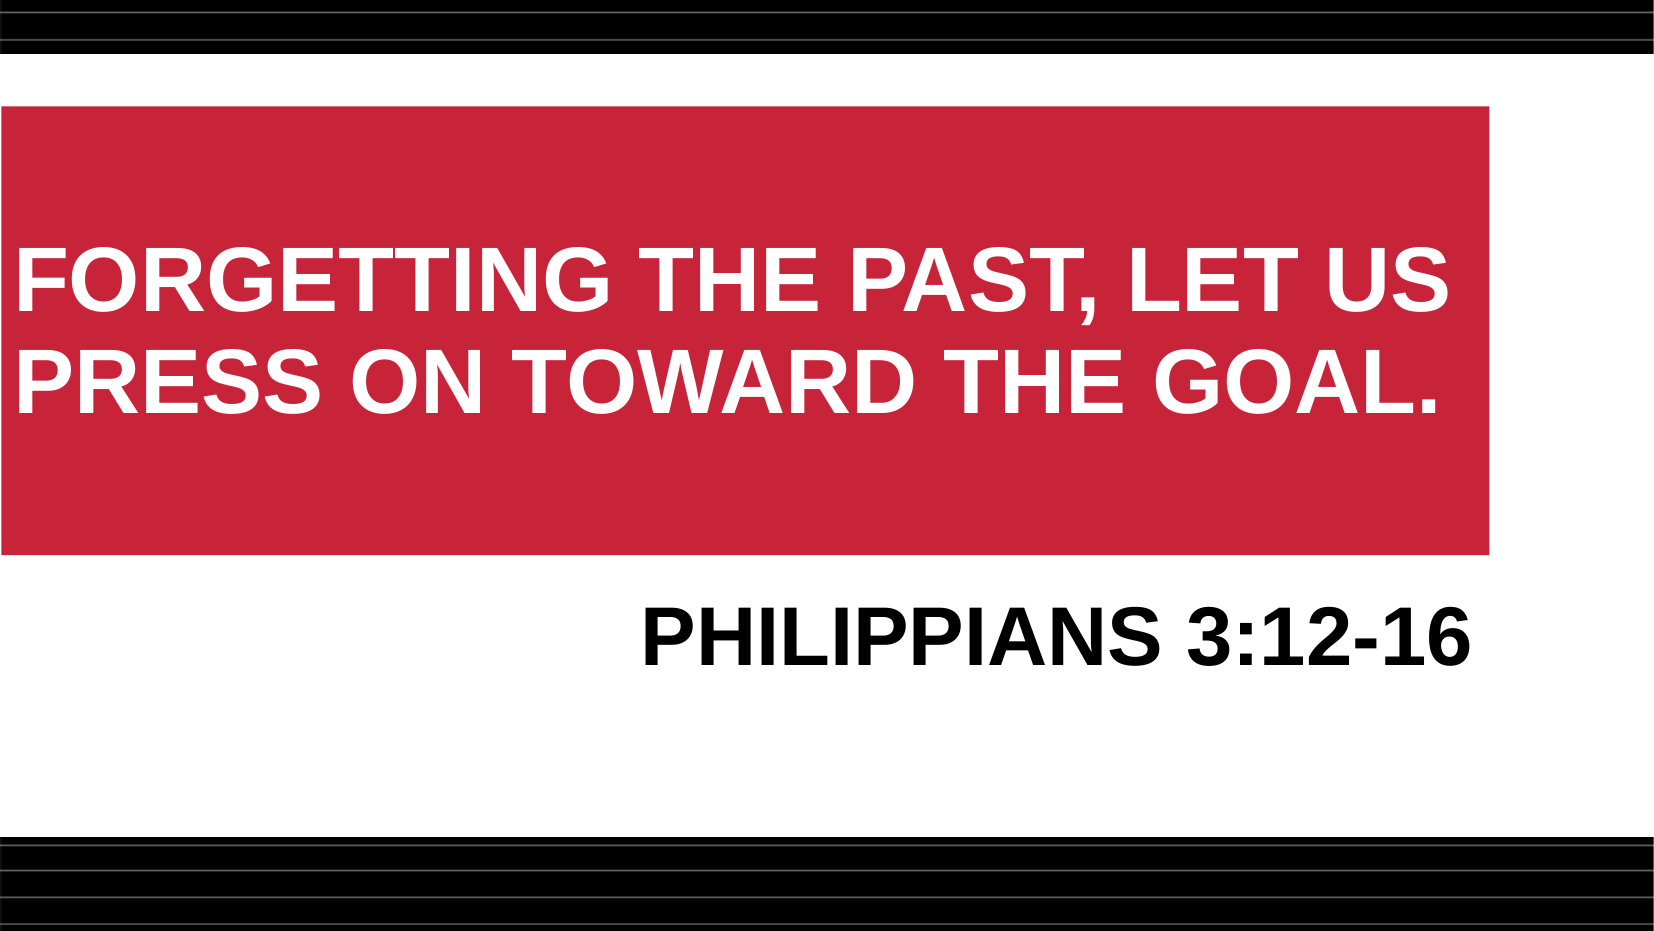

# FORGETTING THE PAST, LET US PRESS ON TOWARD THE GOAL.
PHILIPPIANS 3:12-16